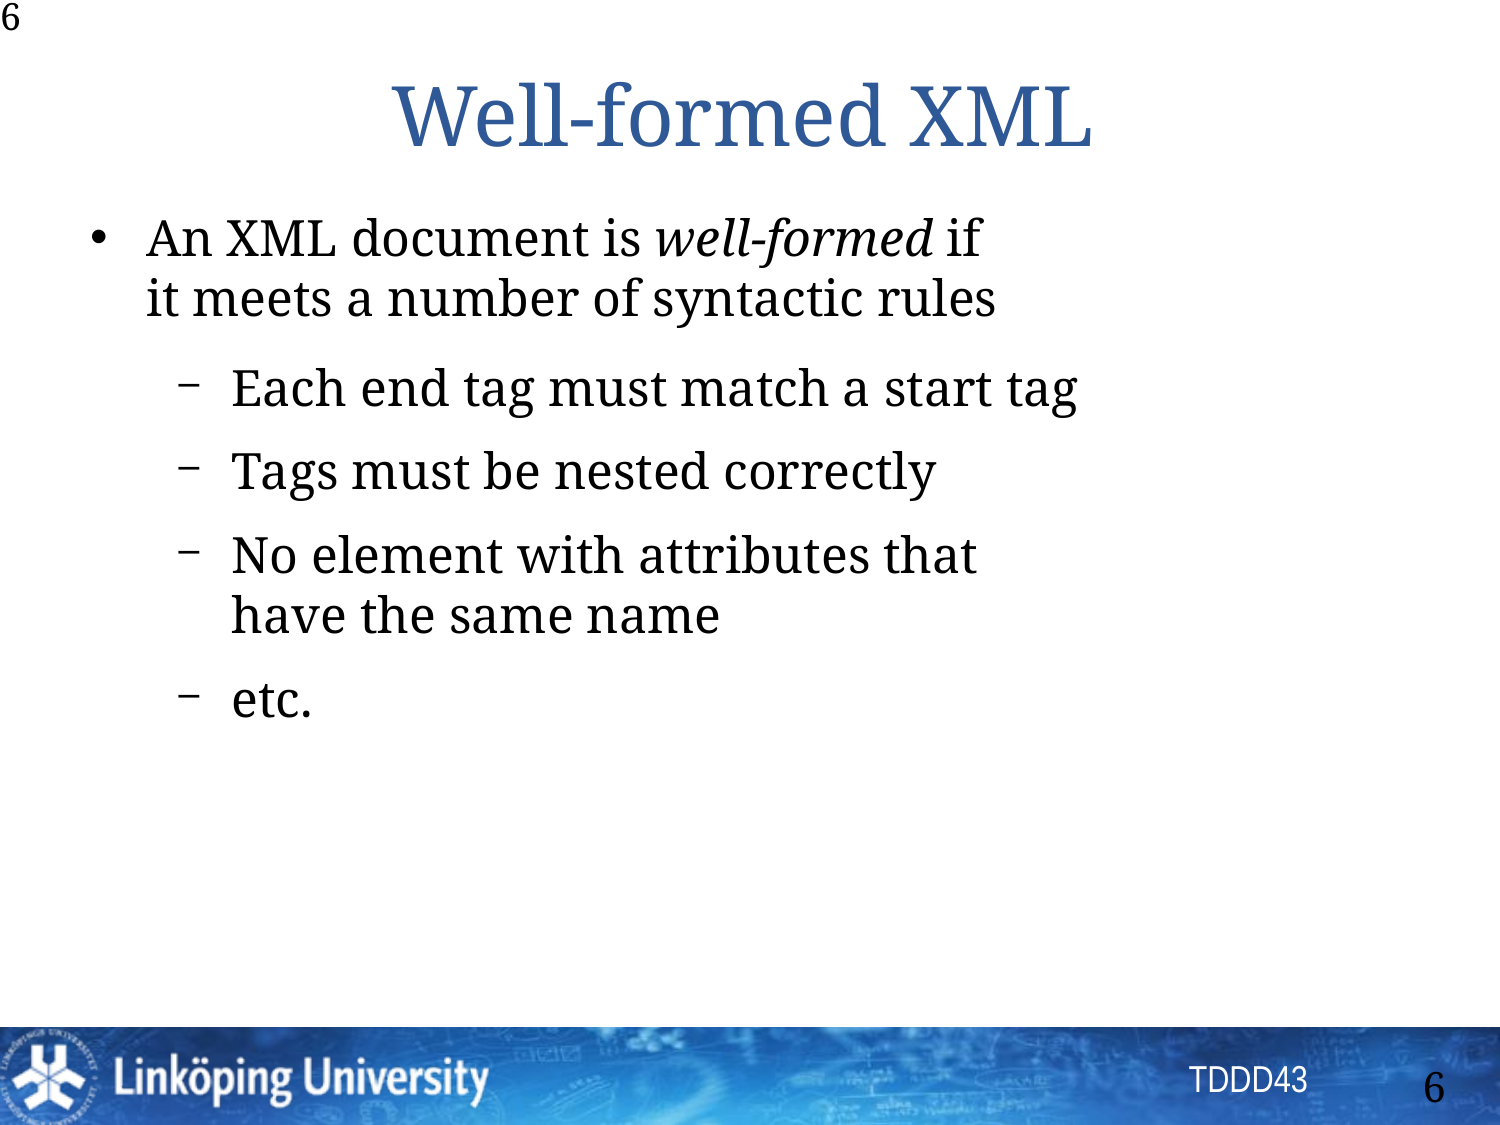

# Well-formed XML
An XML document is well-formed if
it meets a number of syntactic rules
Each end tag must match a start tag
Tags must be nested correctly
No element with attributes that
have the same name
etc.